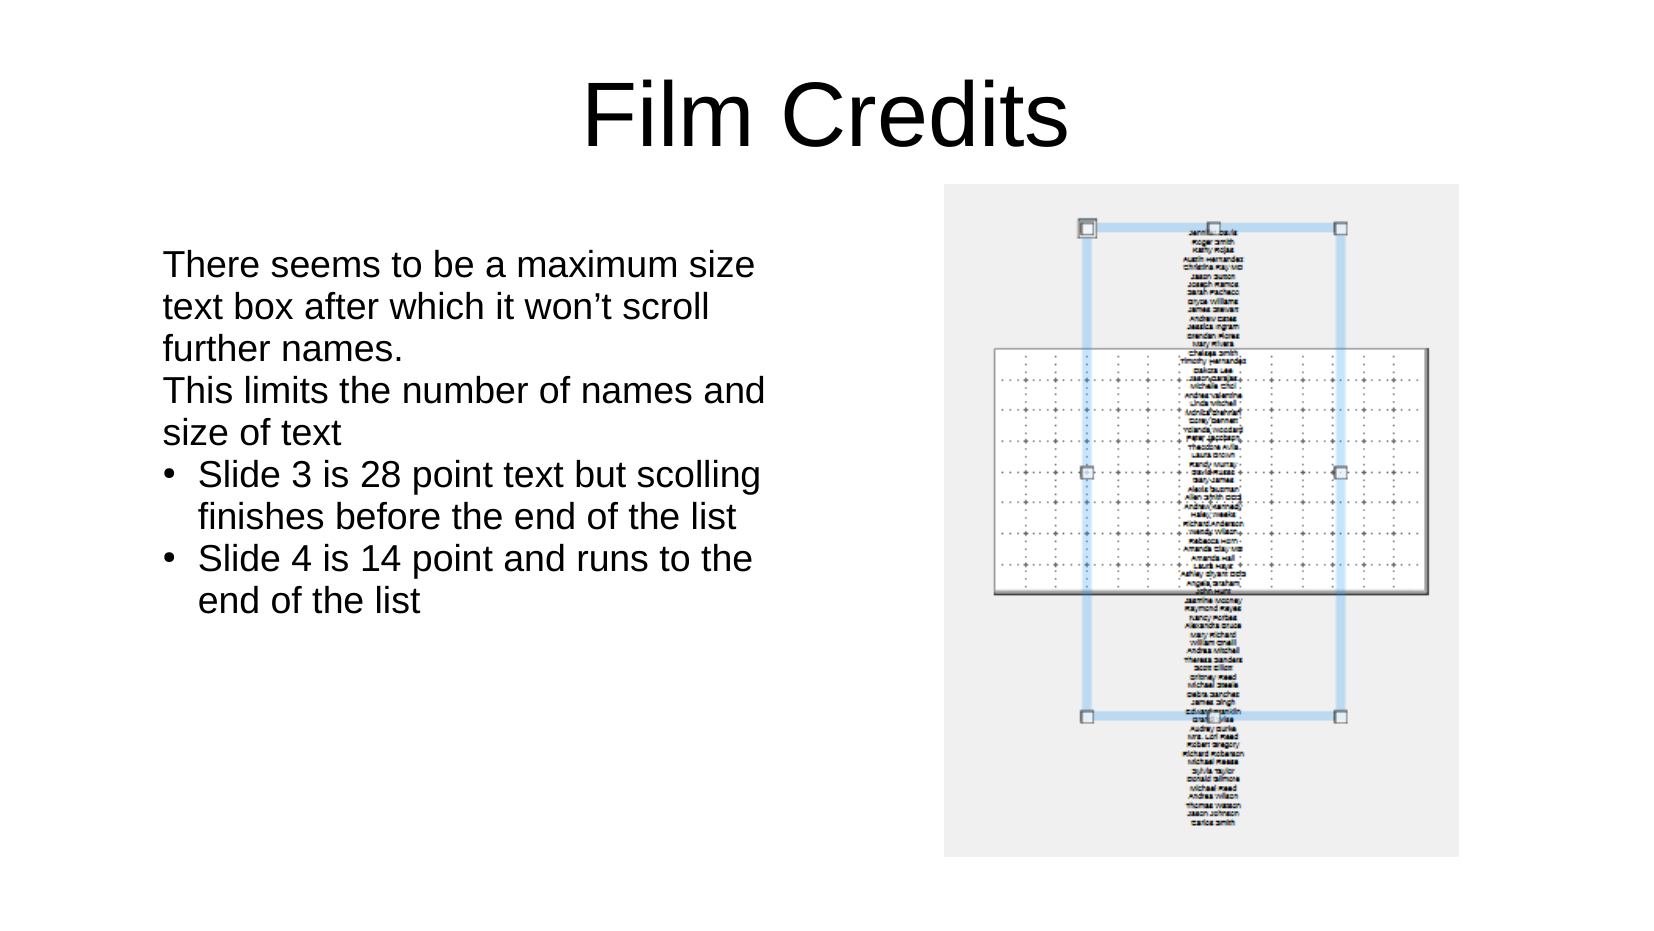

# Film Credits
There seems to be a maximum size text box after which it won’t scroll further names.
This limits the number of names and size of text
Slide 3 is 28 point text but scolling finishes before the end of the list
Slide 4 is 14 point and runs to the end of the list